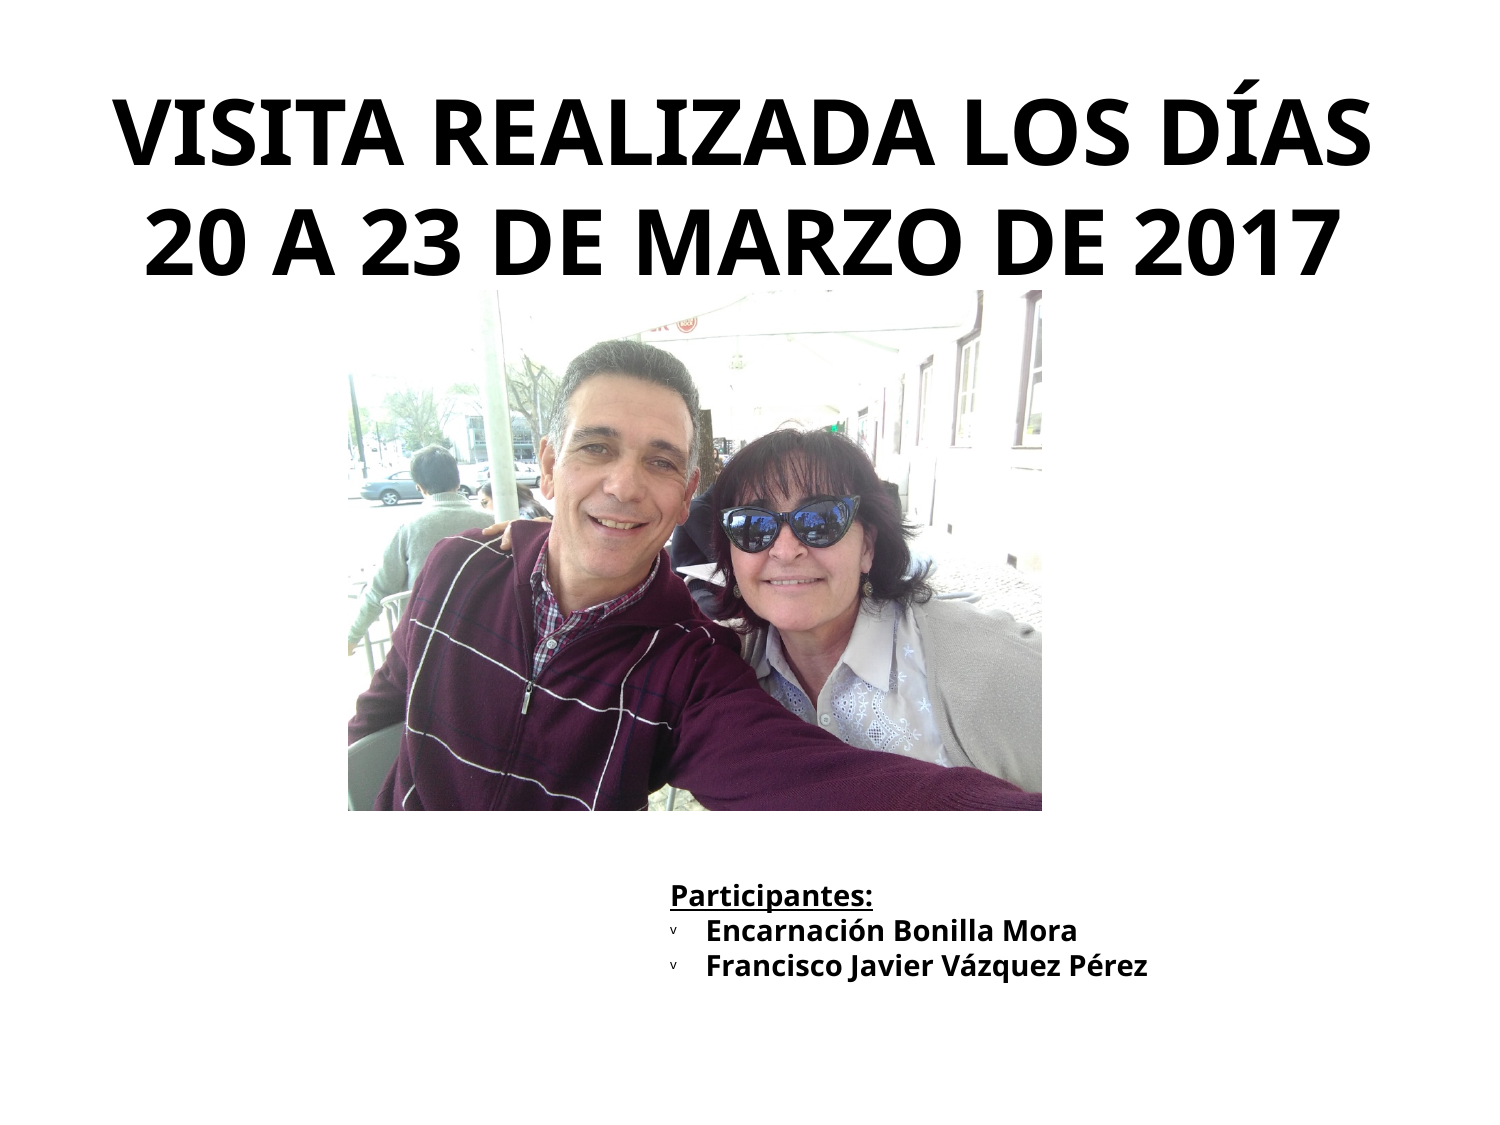

# VISITA REALIZADA LOS DÍAS 20 A 23 DE MARZO DE 2017
Participantes:
Encarnación Bonilla Mora
Francisco Javier Vázquez Pérez